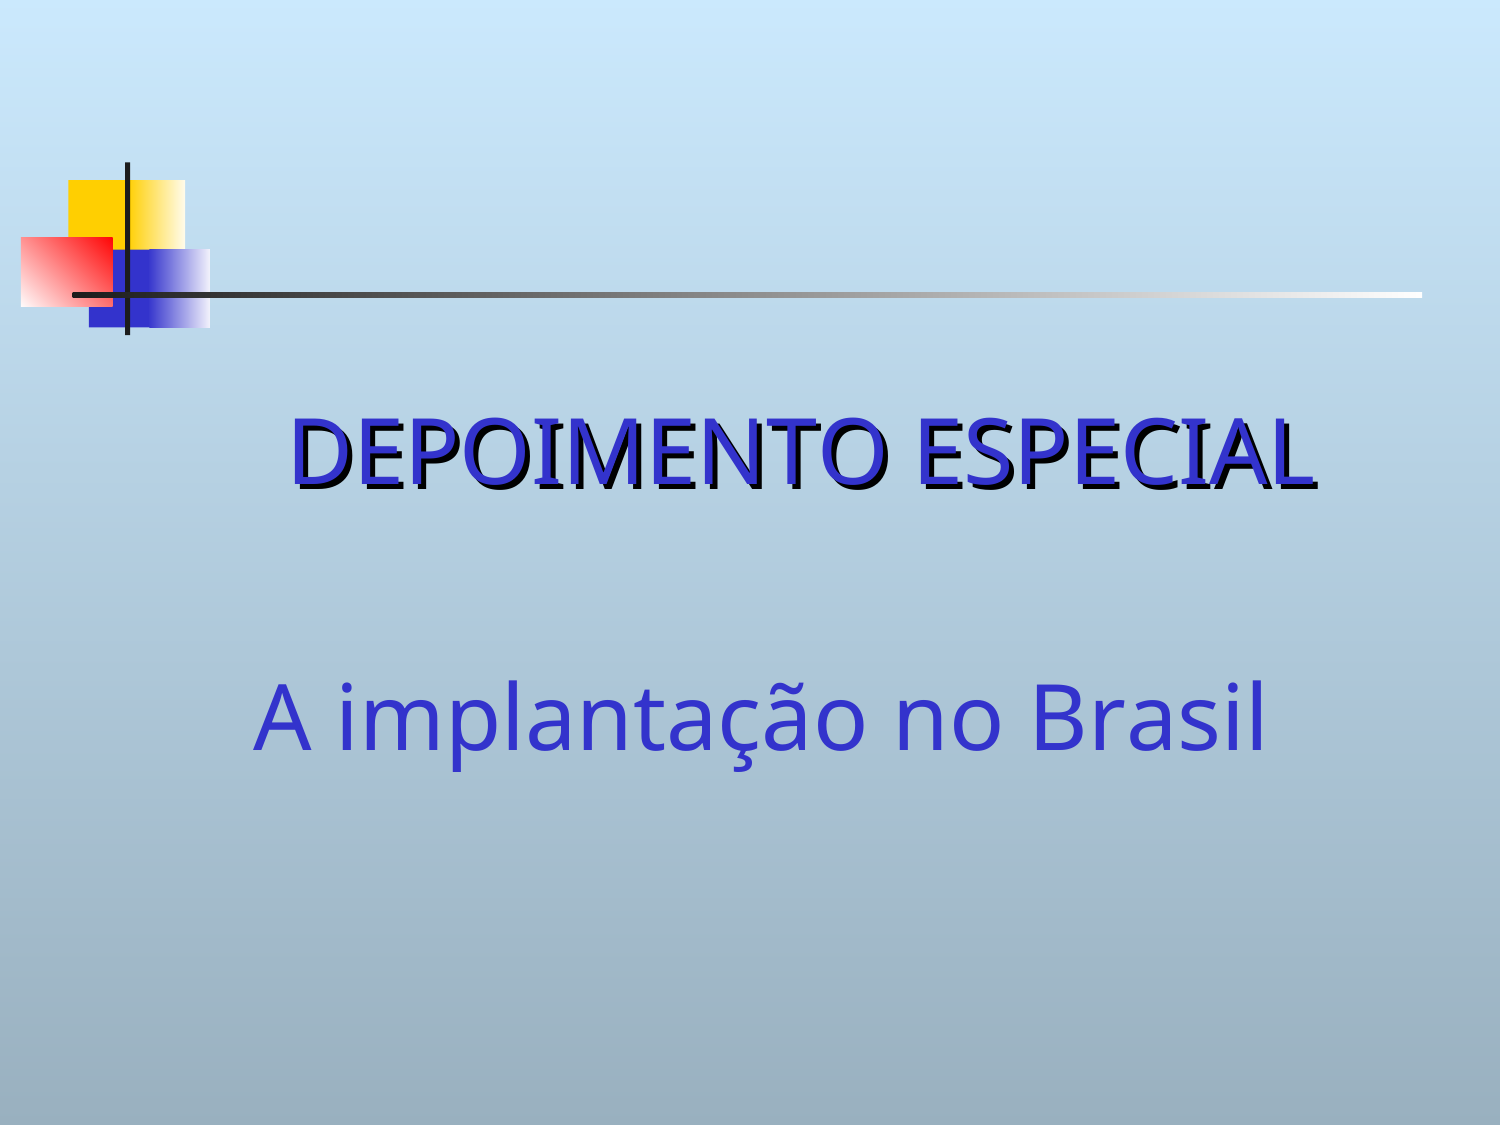

#
	DEPOIMENTO ESPECIAL
A implantação no Brasil